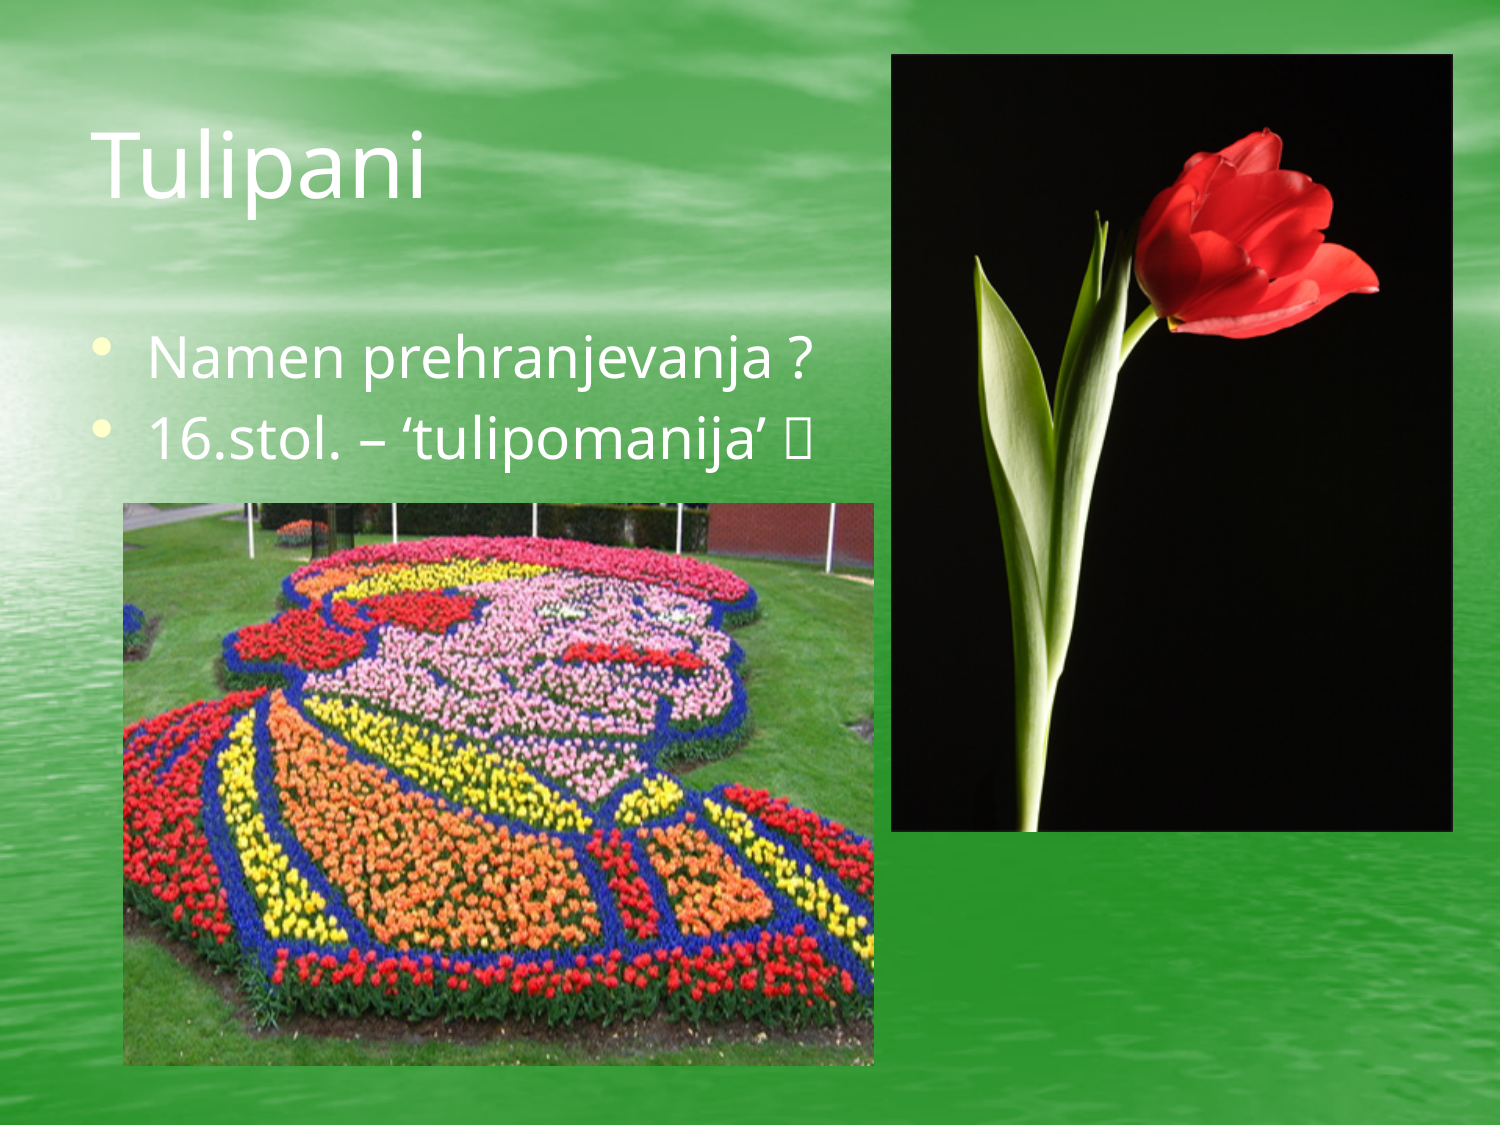

# Tulipani
Namen prehranjevanja ?
16.stol. – ‘tulipomanija’ 